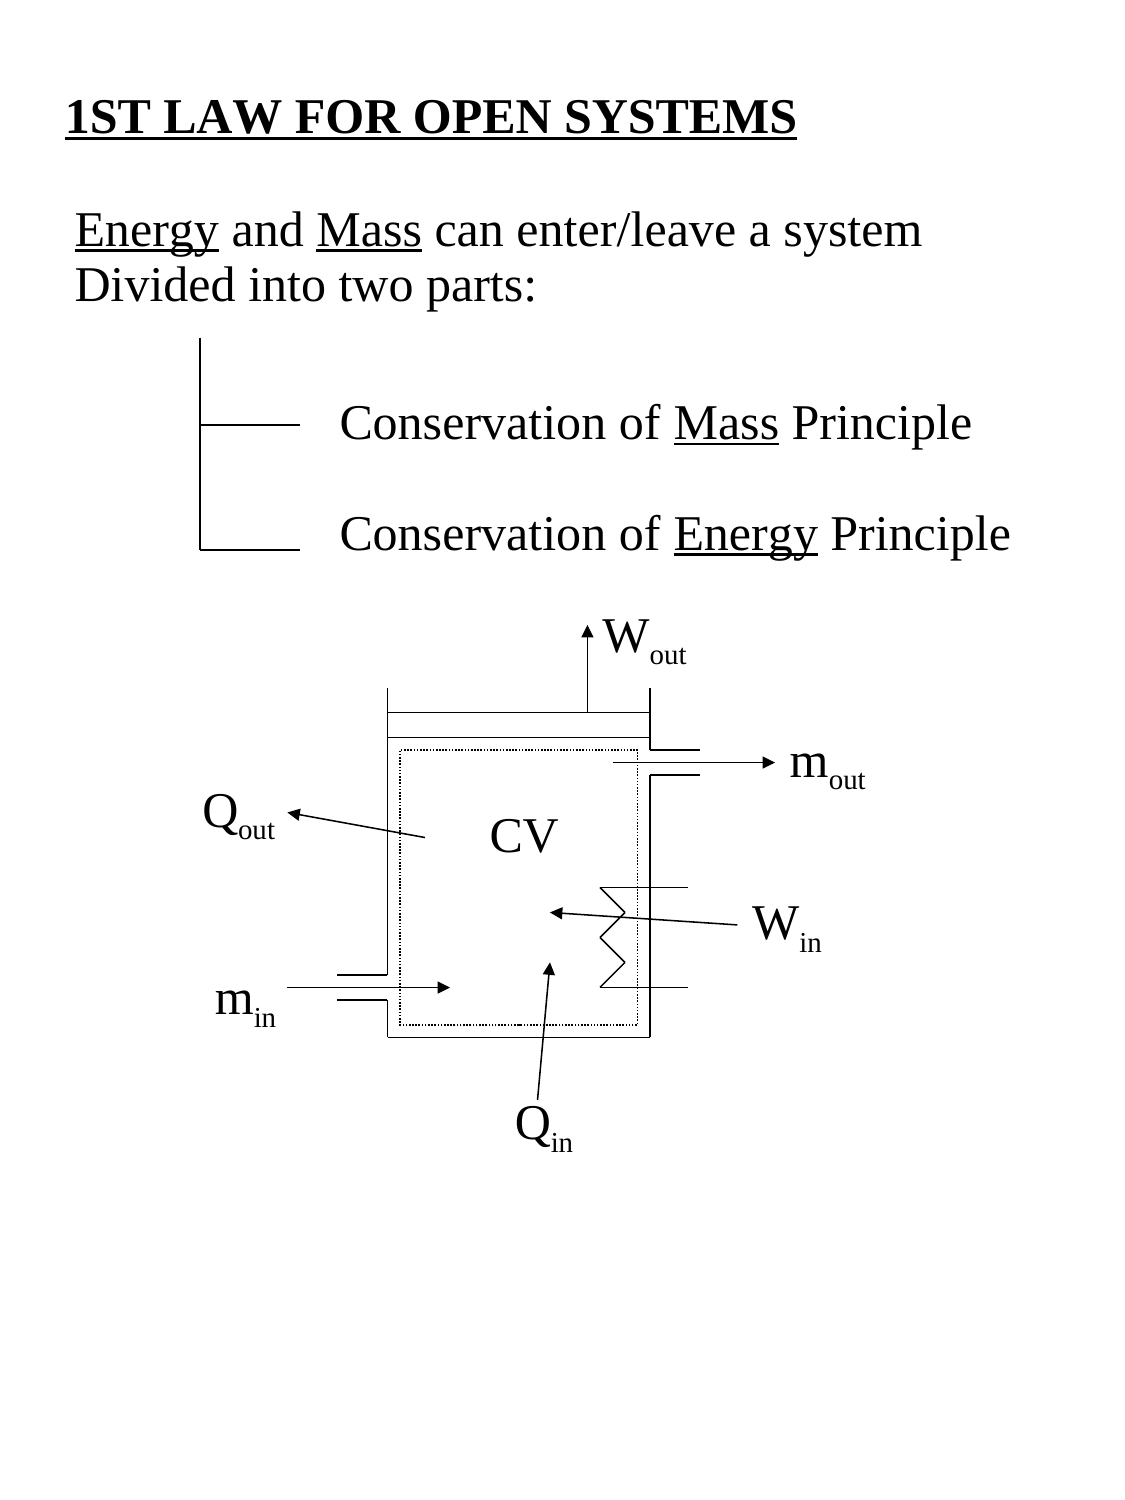

1ST LAW FOR OPEN SYSTEMS
Energy and Mass can enter/leave a system
Divided into two parts:
Conservation of Mass Principle
Conservation of Energy Principle
Wout
mout
Qout
CV
Win
min
Qin